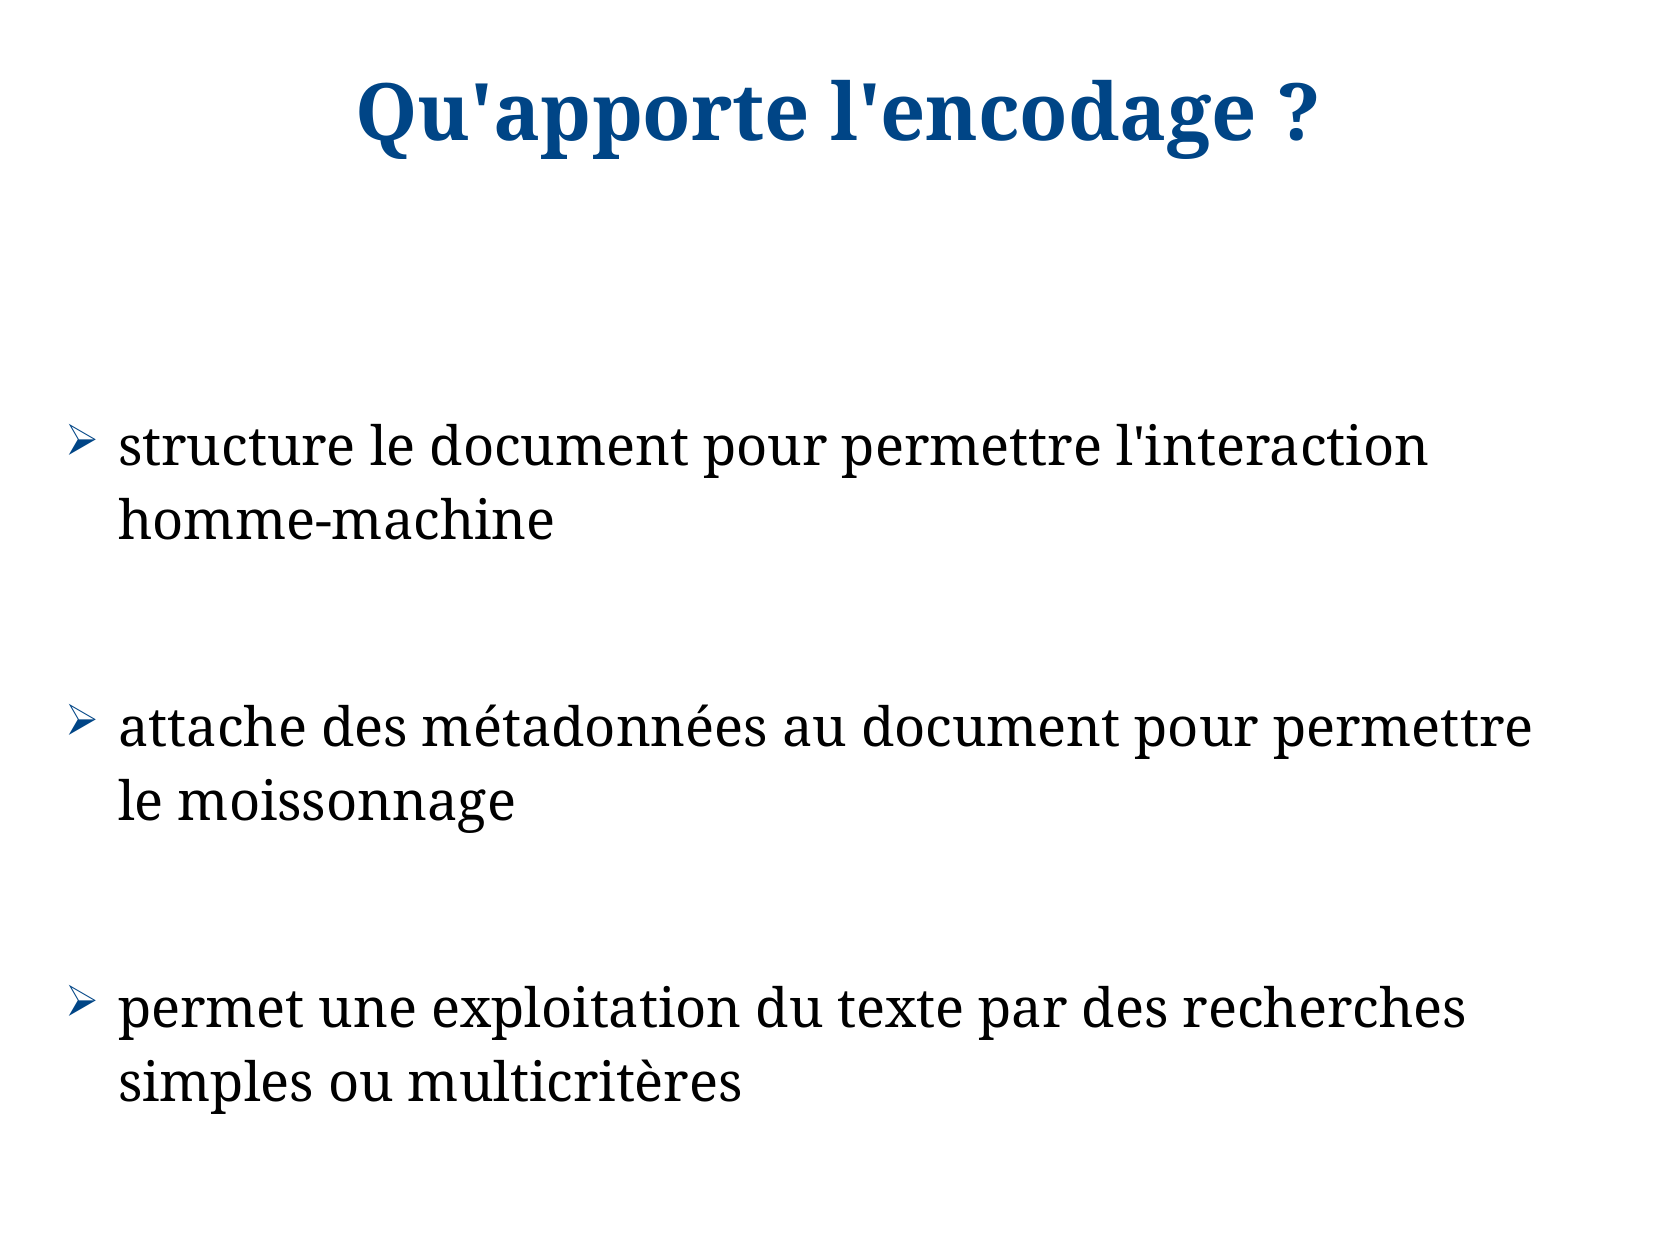

# Qu'apporte l'encodage ?
structure le document pour permettre l'interaction homme-machine
attache des métadonnées au document pour permettre le moissonnage
permet une exploitation du texte par des recherches simples ou multicritères